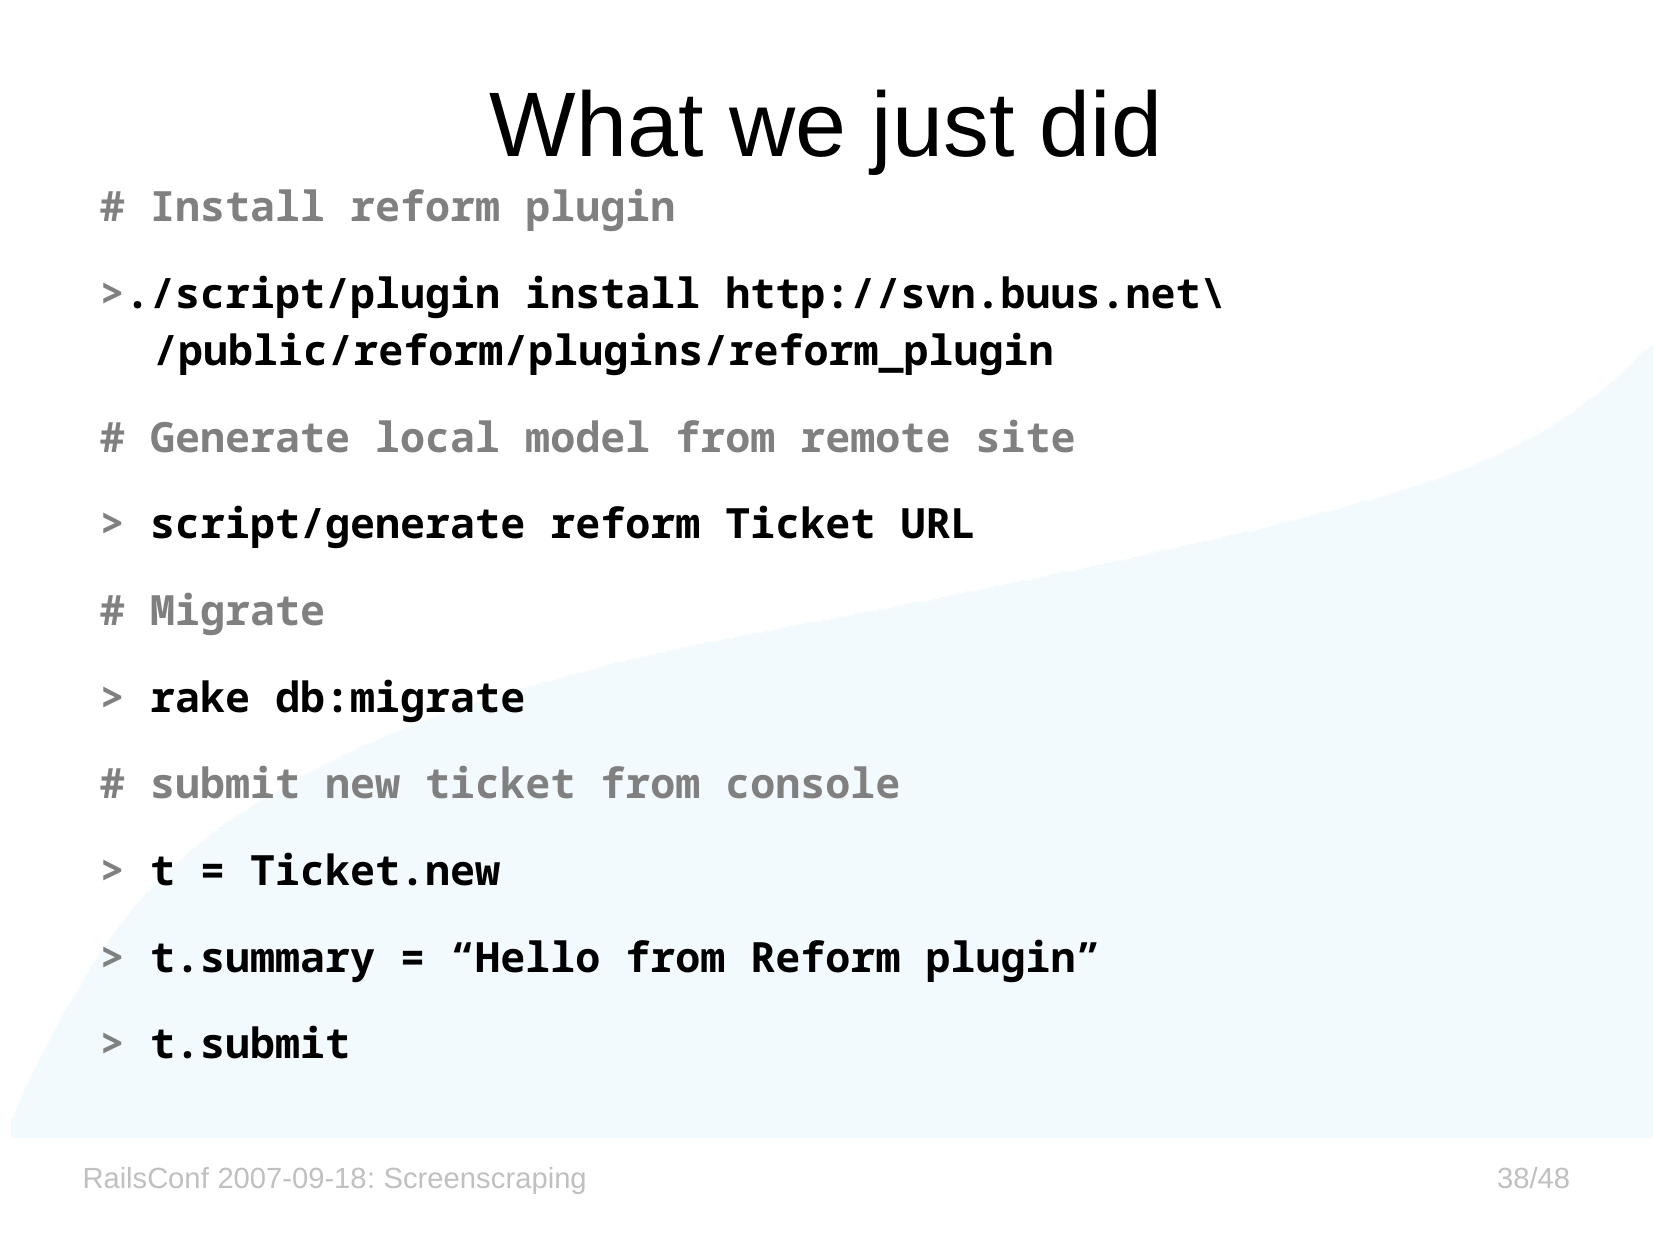

# What we just did
# Install reform plugin
>./script/plugin install http://svn.buus.net\
/public/reform/plugins/reform_plugin
# Generate local model from remote site
> script/generate reform Ticket URL
# Migrate
> rake db:migrate
# submit new ticket from console
> t = Ticket.new
> t.summary = “Hello from Reform plugin”
> t.submit
2007-09-18
38